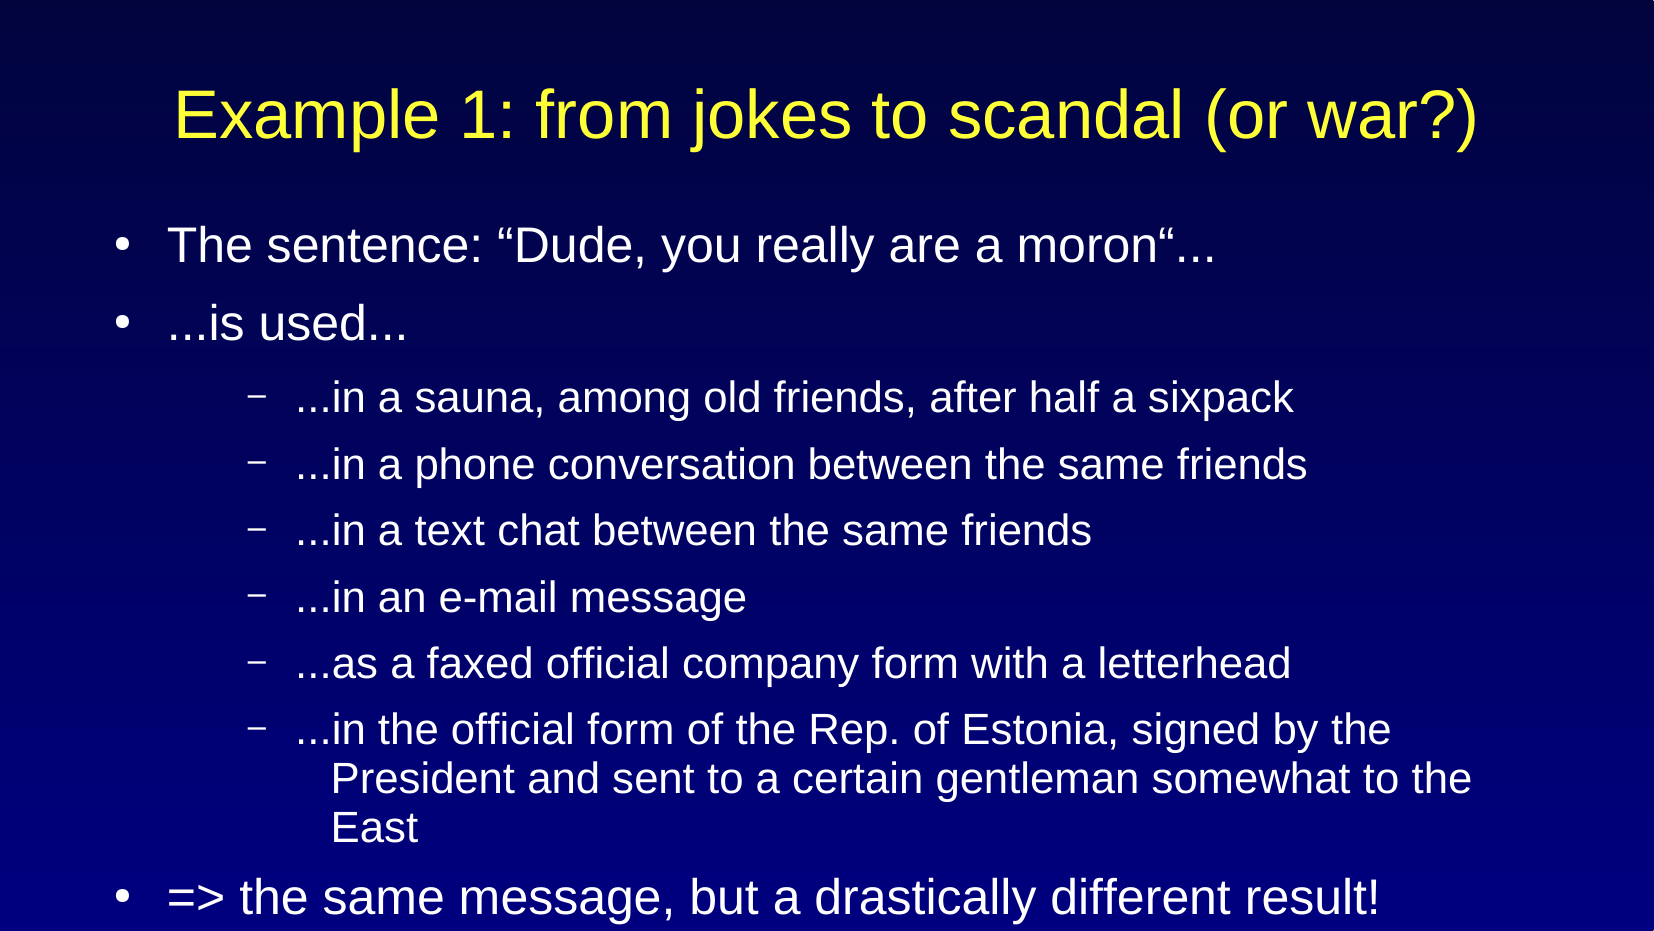

# Example 1: from jokes to scandal (or war?)
The sentence: “Dude, you really are a moron“...
...is used...
...in a sauna, among old friends, after half a sixpack
...in a phone conversation between the same friends
...in a text chat between the same friends
...in an e-mail message
...as a faxed official company form with a letterhead
...in the official form of the Rep. of Estonia, signed by the President and sent to a certain gentleman somewhat to the East
=> the same message, but a drastically different result!